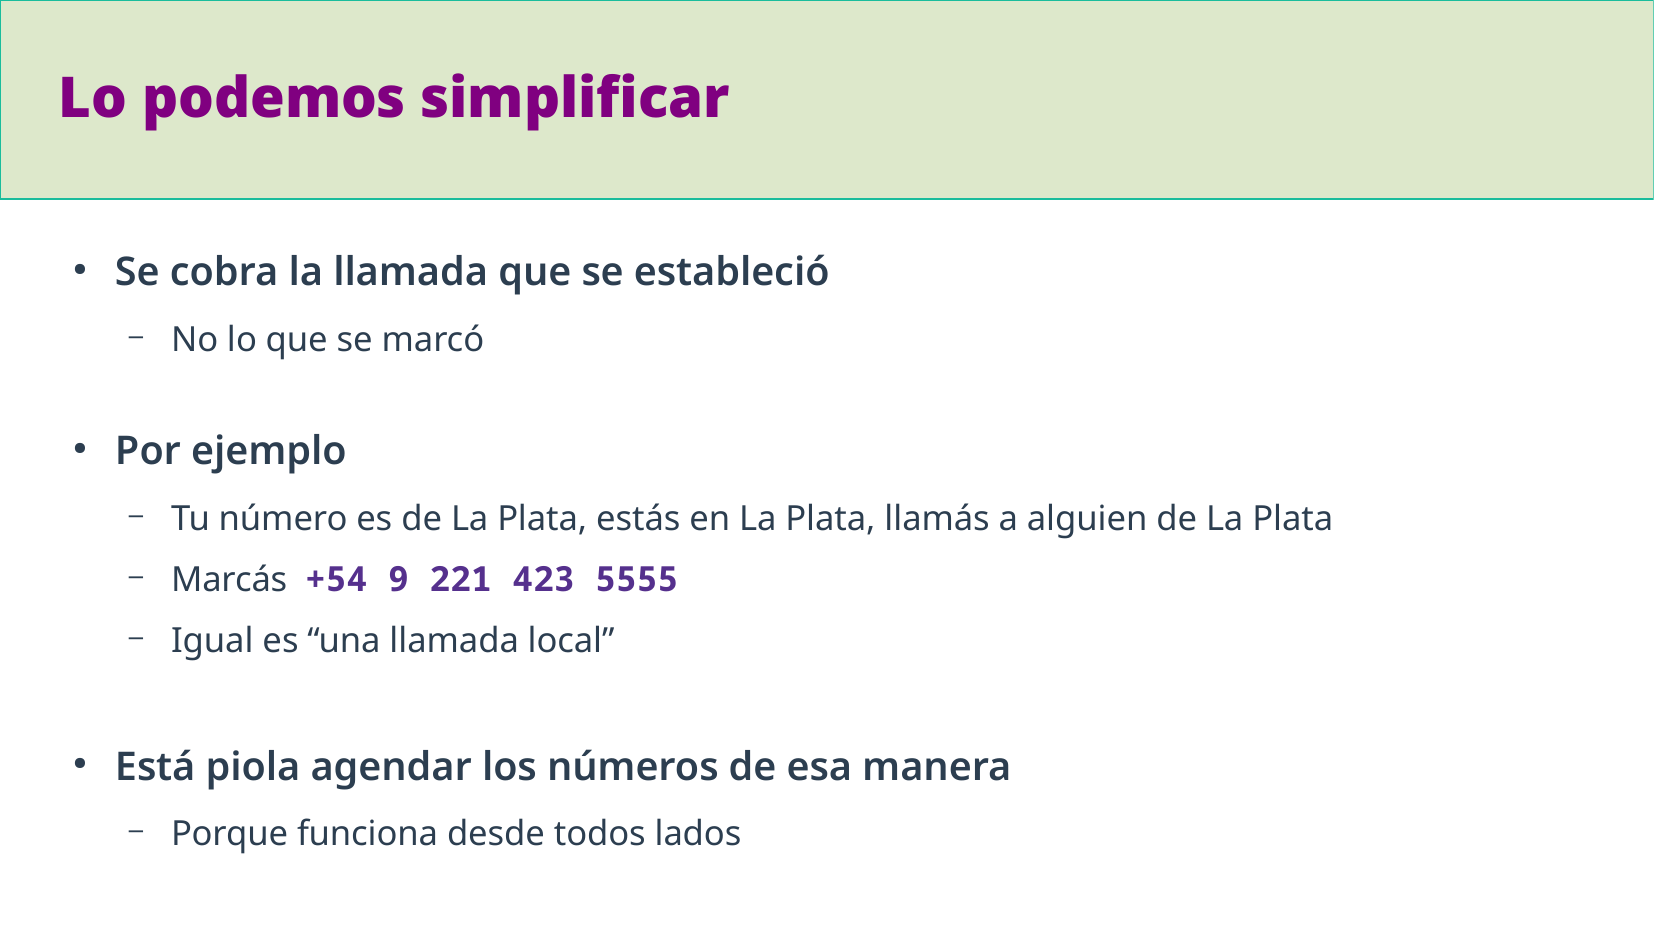

# Lo podemos simplificar
Se cobra la llamada que se estableció
No lo que se marcó
Por ejemplo
Tu número es de La Plata, estás en La Plata, llamás a alguien de La Plata
Marcás +54 9 221 423 5555
Igual es “una llamada local”
Está piola agendar los números de esa manera
Porque funciona desde todos lados